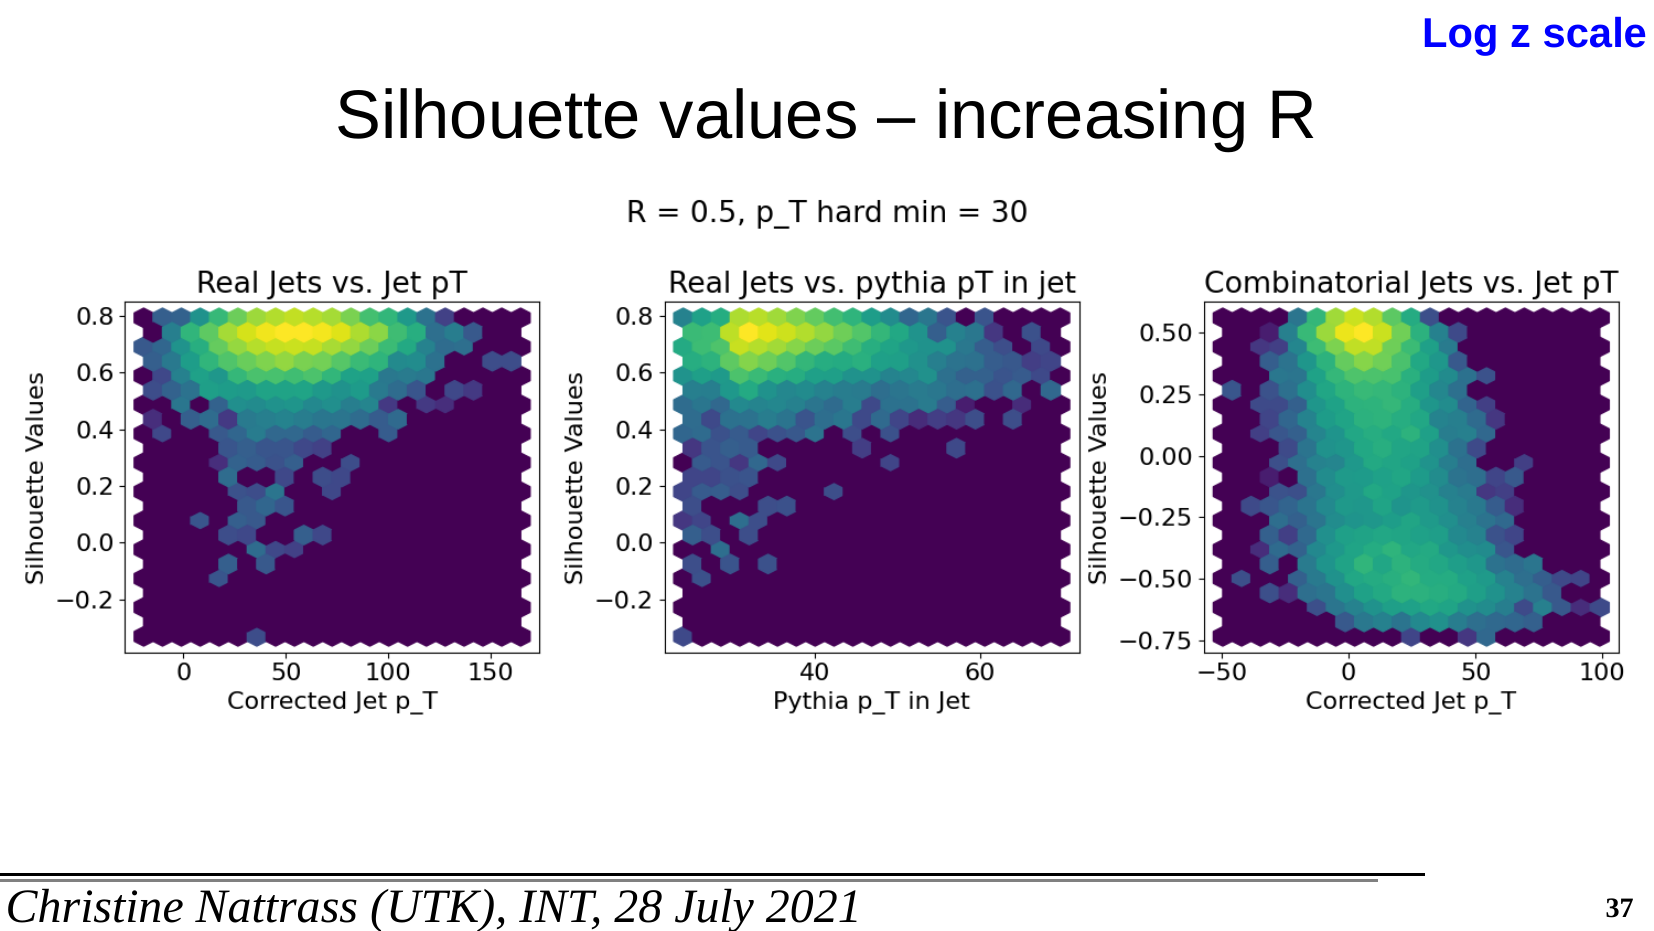

Log z scale
# Silhouette values – increasing R